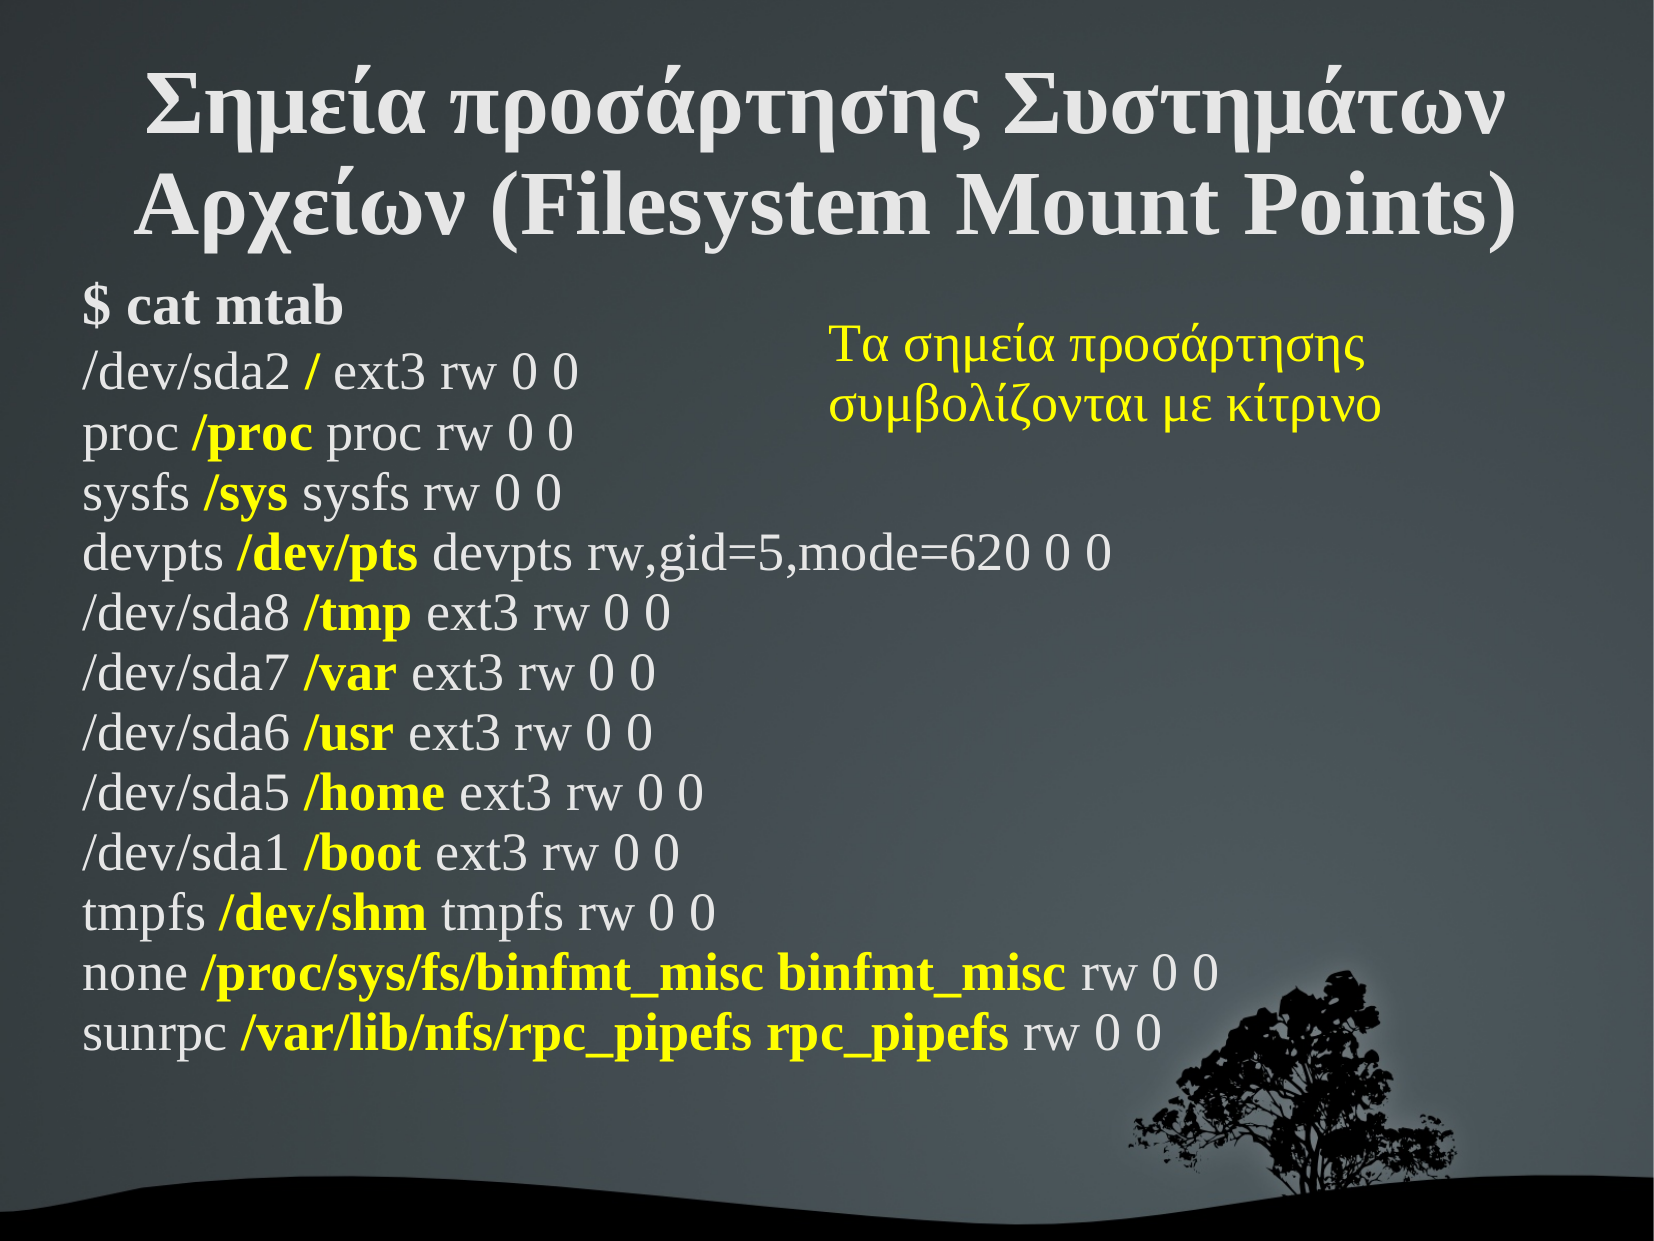

Σημεία προσάρτησης Συστημάτων Αρχείων (Filesystem Mount Points)
# $ cat mtab /dev/sda2 / ext3 rw 0 0 proc /proc proc rw 0 0 sysfs /sys sysfs rw 0 0 devpts /dev/pts devpts rw,gid=5,mode=620 0 0 /dev/sda8 /tmp ext3 rw 0 0 /dev/sda7 /var ext3 rw 0 0 /dev/sda6 /usr ext3 rw 0 0 /dev/sda5 /home ext3 rw 0 0 /dev/sda1 /boot ext3 rw 0 0 tmpfs /dev/shm tmpfs rw 0 0 none /proc/sys/fs/binfmt_misc binfmt_misc rw 0 0 sunrpc /var/lib/nfs/rpc_pipefs rpc_pipefs rw 0 0
Τα σημεία προσάρτησης συμβολίζονται με κίτρινο